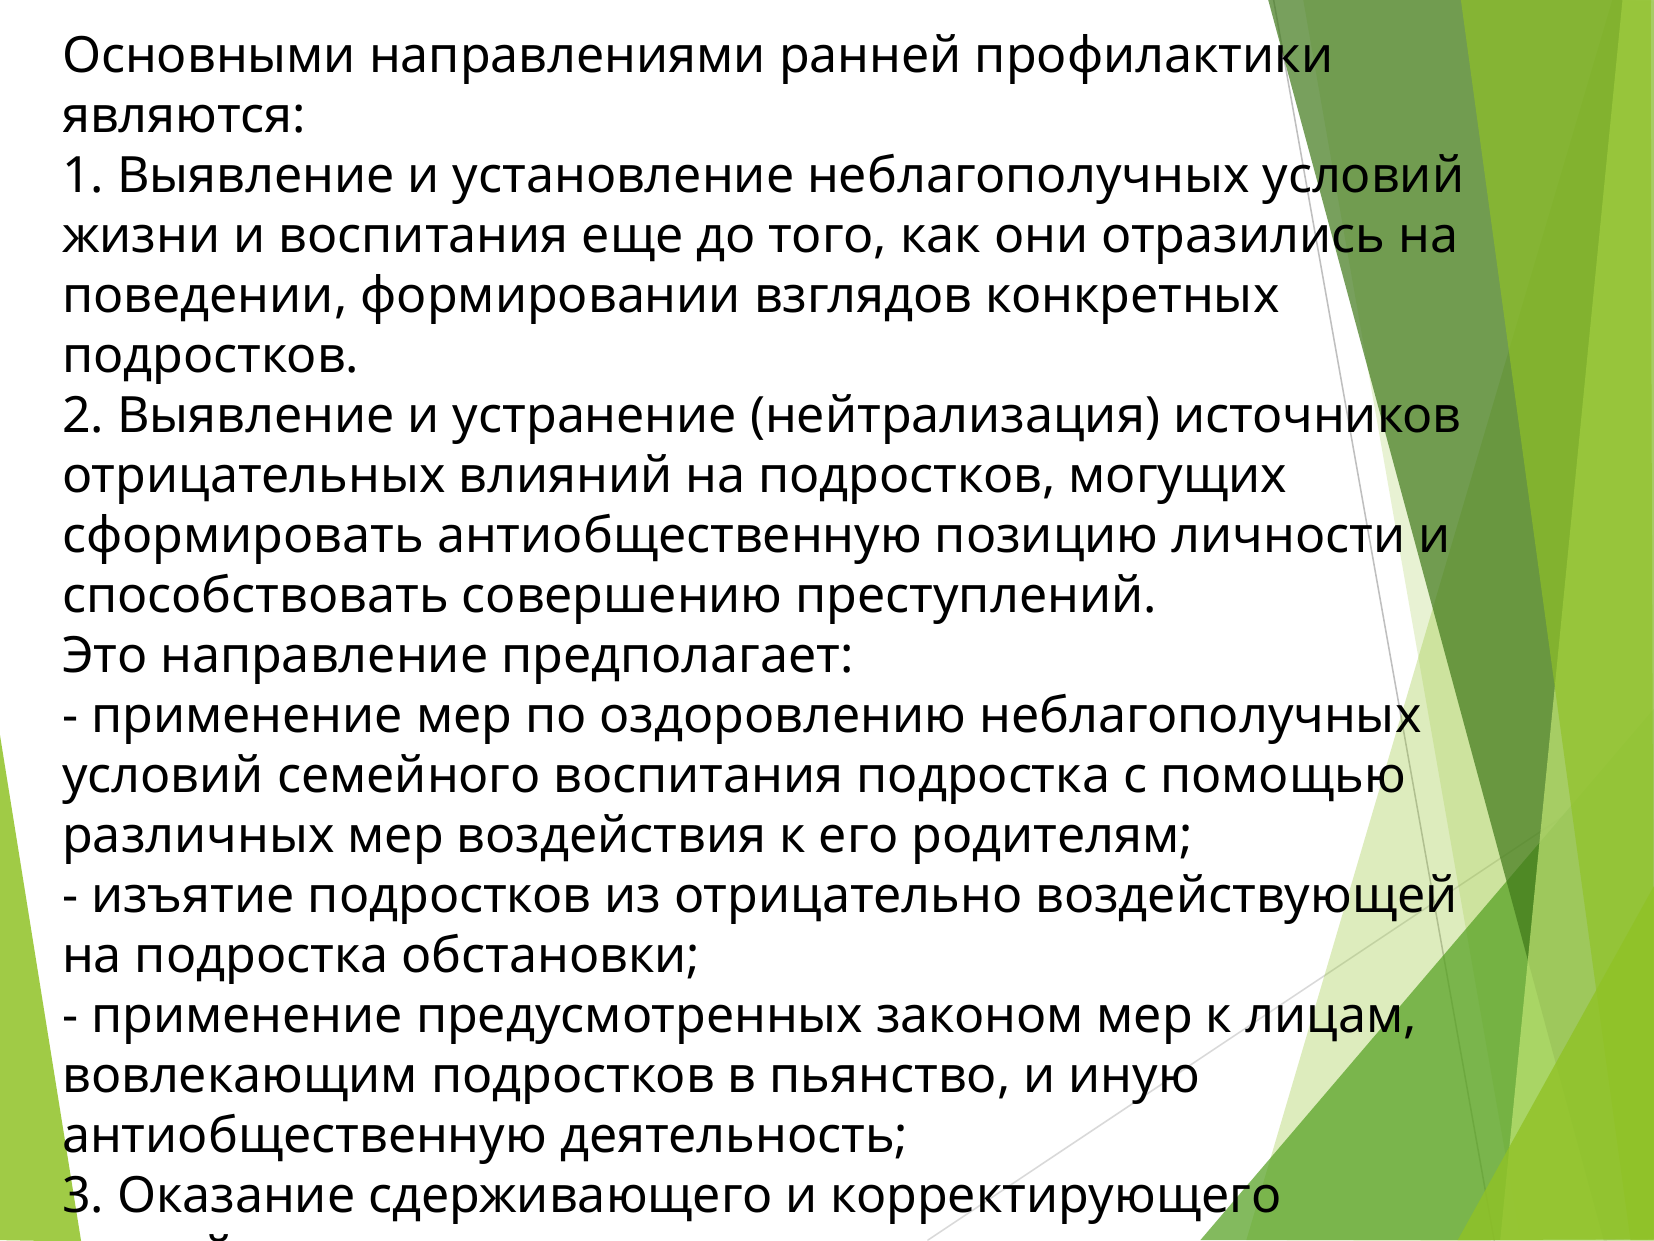

# Основными направлениями ранней профилактики являются: 1. Выявление и установление неблагополучных условий жизни и воспитания еще до того, как они отразились на поведении, формировании взглядов конкретных подростков. 2. Выявление и устранение (нейтрализация) источников отрицательных влияний на подростков, могущих сформировать антиобщественную позицию личности и способствовать совершению преступлений. Это направление предполагает: - применение мер по оздоровлению неблагополучных условий семейного воспитания подростка с помощью различных мер воздействия к его родителям; - изъятие подростков из отрицательно воздействующей на подростка обстановки; - применение предусмотренных законом мер к лицам, вовлекающим подростков в пьянство, и иную антиобщественную деятельность; 3. Оказание сдерживающего и корректирующего воздействия на подростков с социально отклоняющимся поведением.